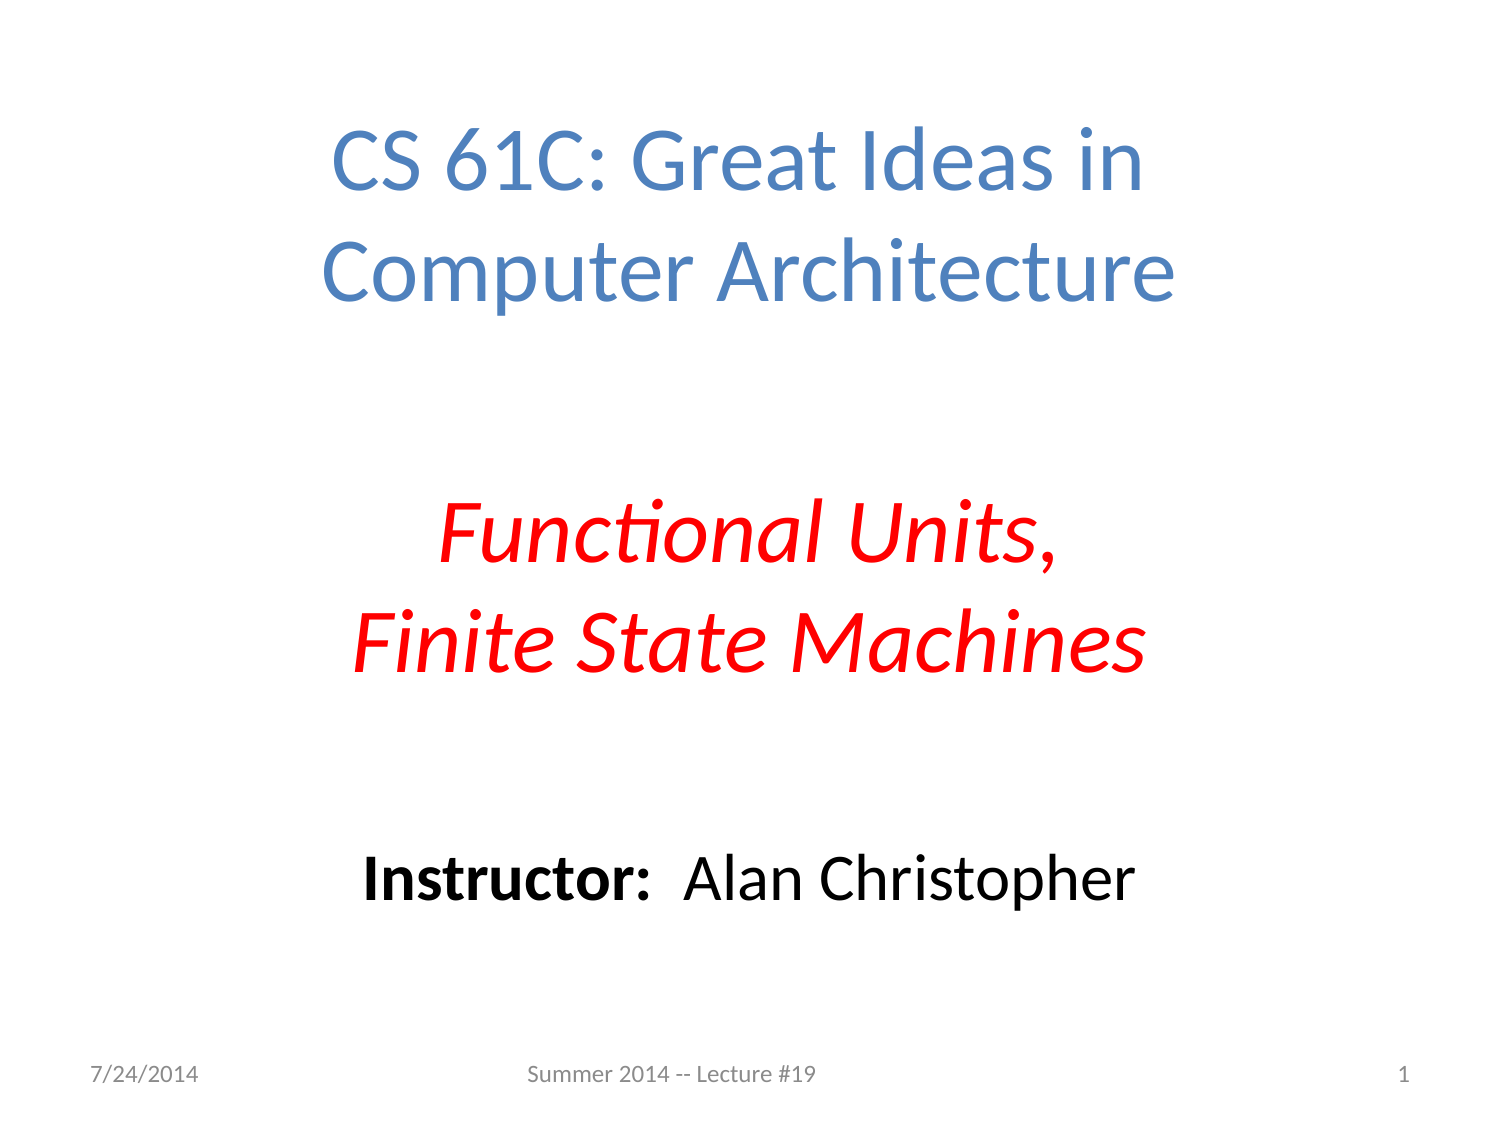

CS 61C: Great Ideas in
Computer Architecture
Functional Units,
Finite State Machines
# Instructor: Alan Christopher
7/24/2014
Summer 2014 -- Lecture #19